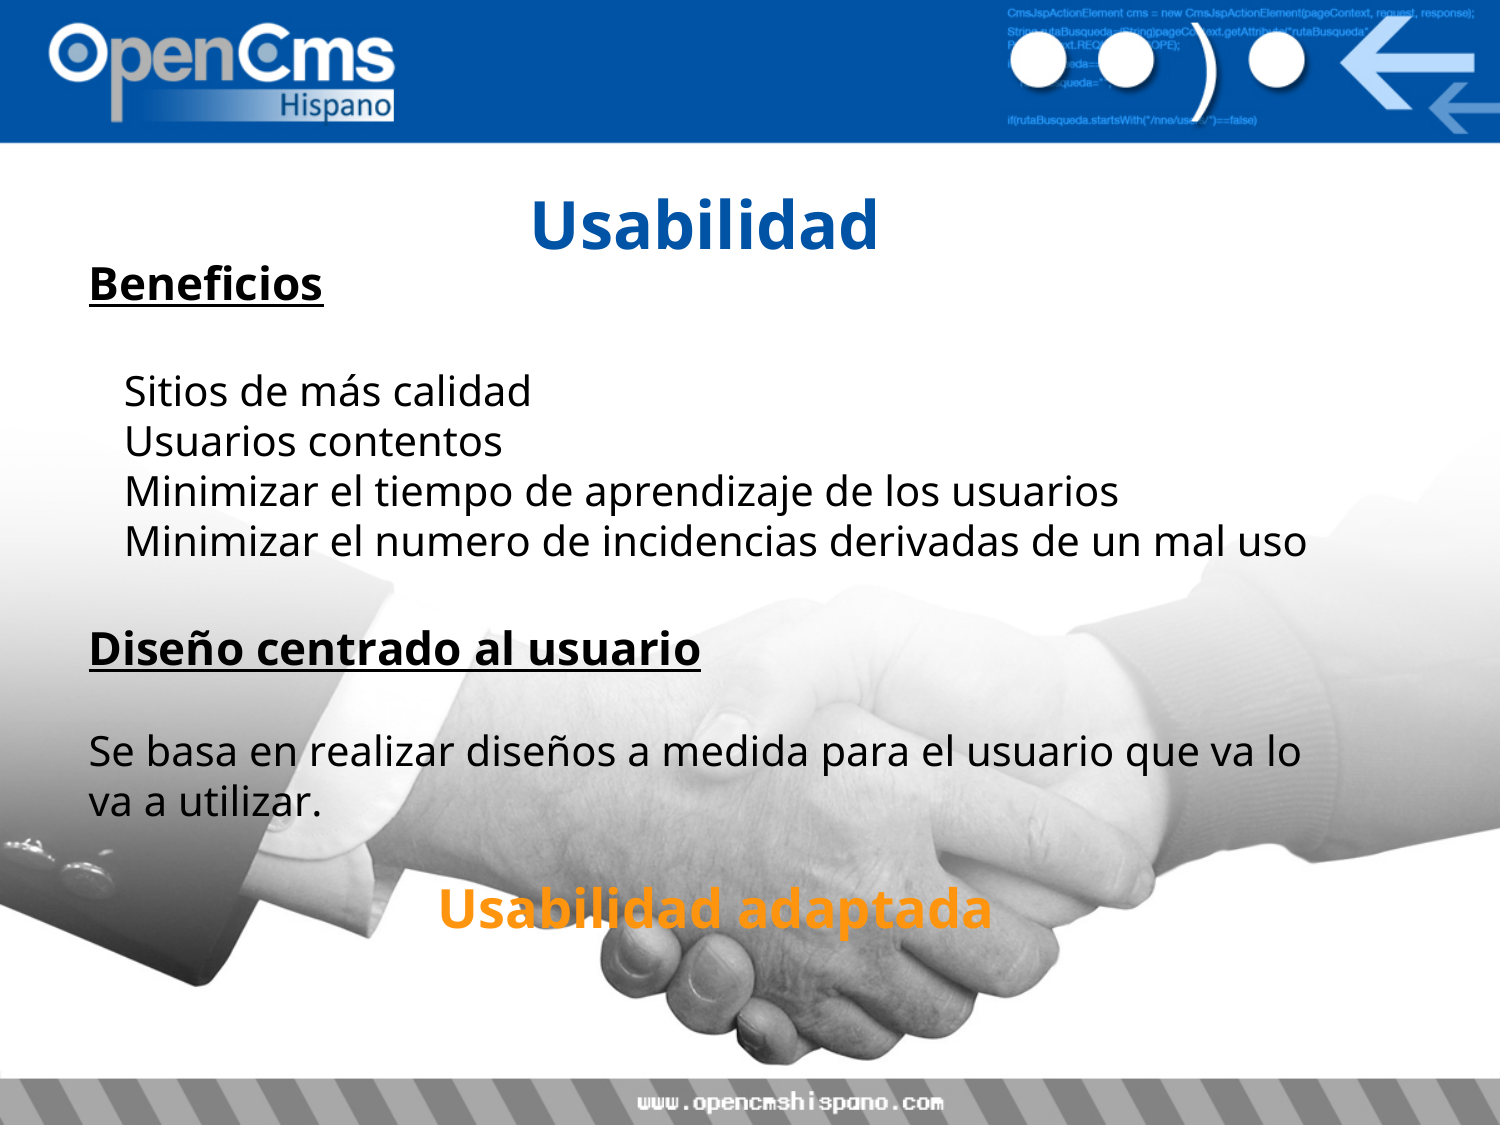

Usabilidad
Beneficios
Sitios de más calidad
Usuarios contentos
Minimizar el tiempo de aprendizaje de los usuarios
Minimizar el numero de incidencias derivadas de un mal uso
Diseño centrado al usuario
Se basa en realizar diseños a medida para el usuario que va lo va a utilizar.
Usabilidad adaptada